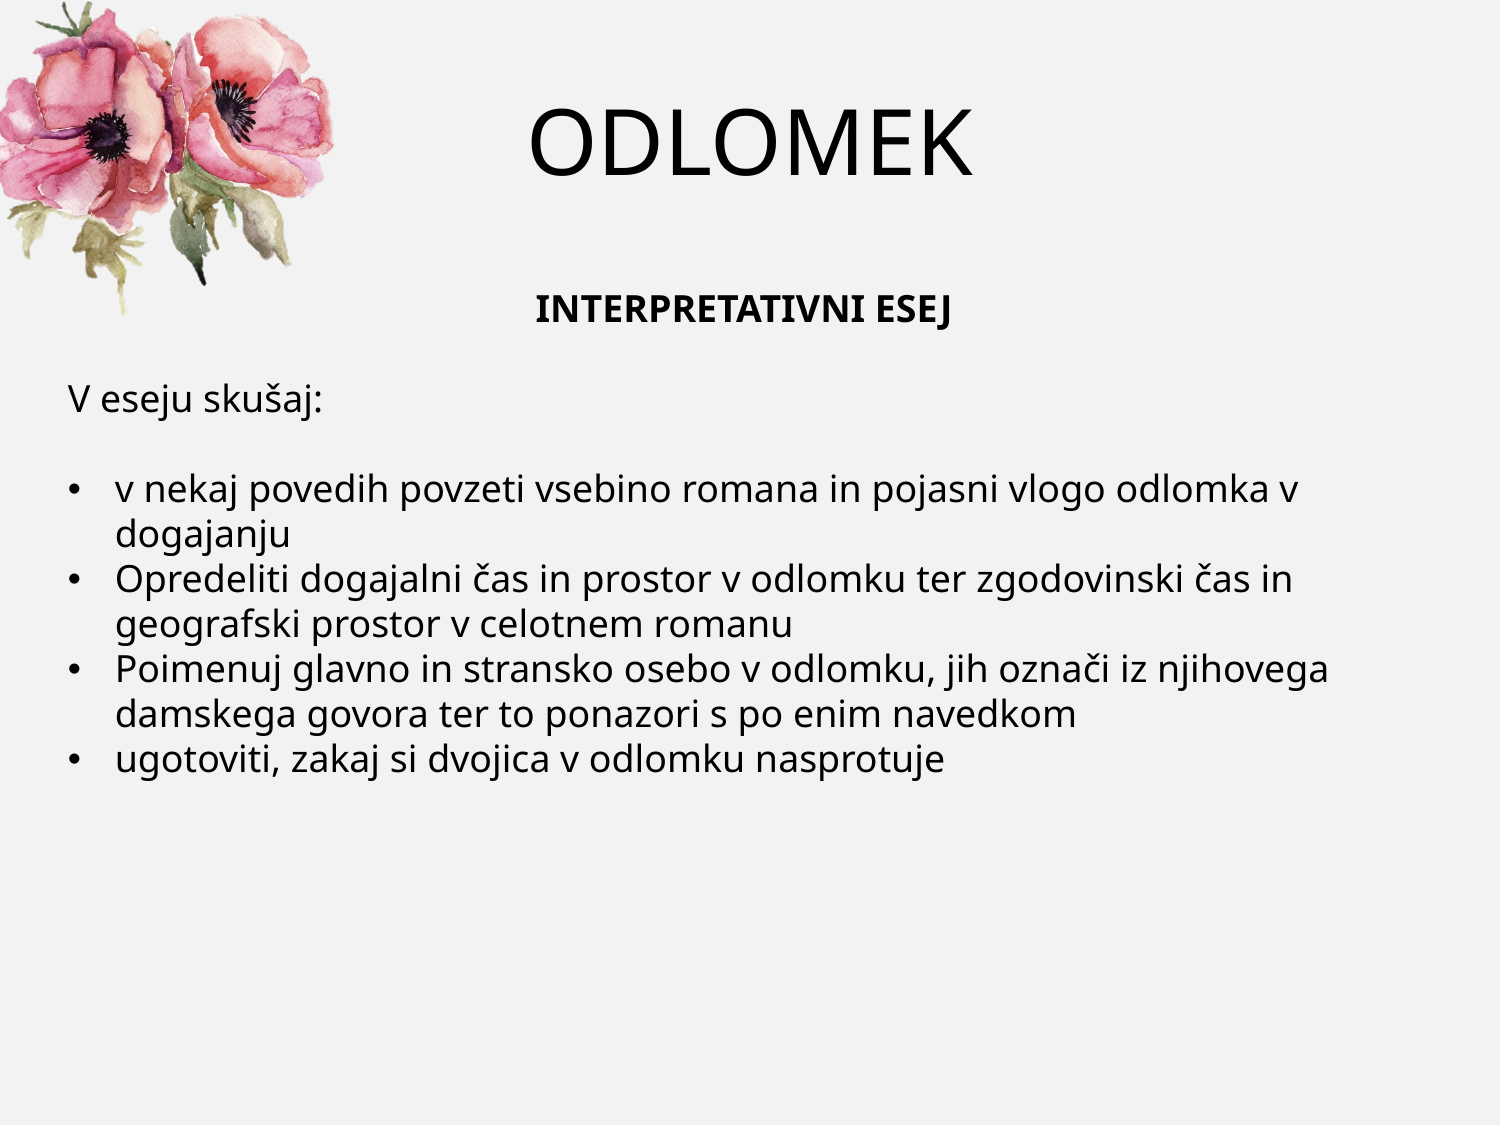

# ODLOMEK
INTERPRETATIVNI ESEJ
V eseju skušaj:
v nekaj povedih povzeti vsebino romana in pojasni vlogo odlomka v dogajanju
Opredeliti dogajalni čas in prostor v odlomku ter zgodovinski čas in geografski prostor v celotnem romanu
Poimenuj glavno in stransko osebo v odlomku, jih označi iz njihovega damskega govora ter to ponazori s po enim navedkom
ugotoviti, zakaj si dvojica v odlomku nasprotuje